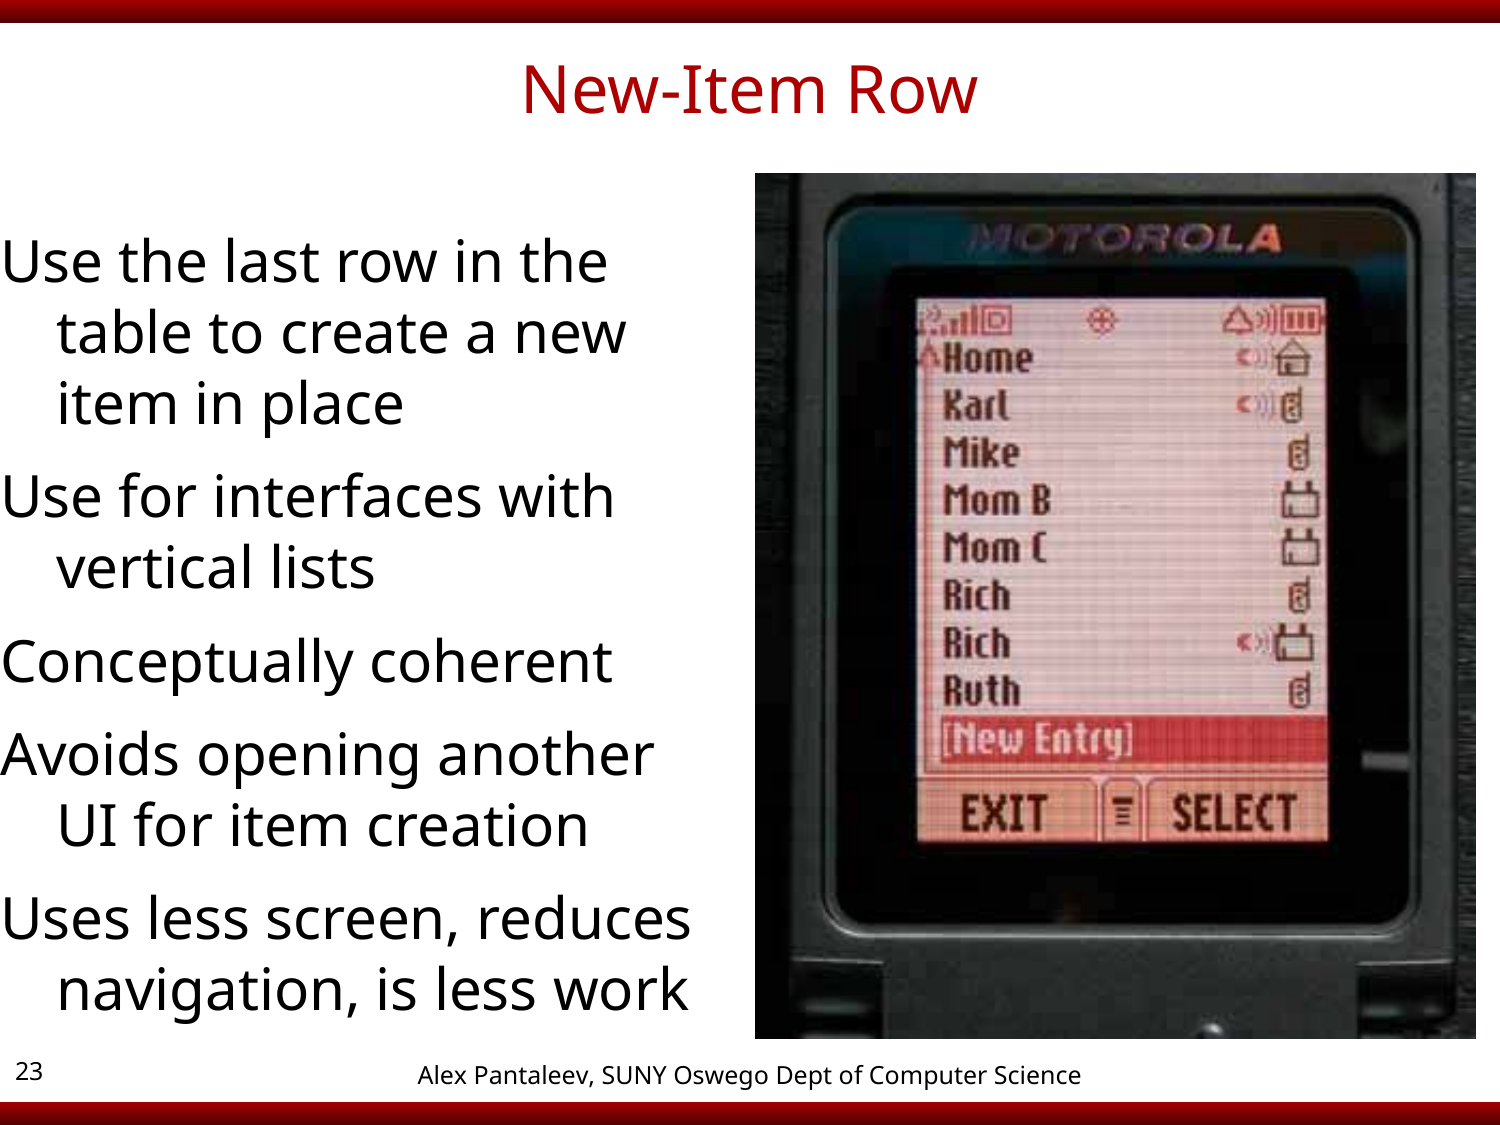

# New-Item Row
Use the last row in the table to create a new item in place
Use for interfaces with vertical lists
Conceptually coherent
Avoids opening another UI for item creation
Uses less screen, reduces navigation, is less work
23